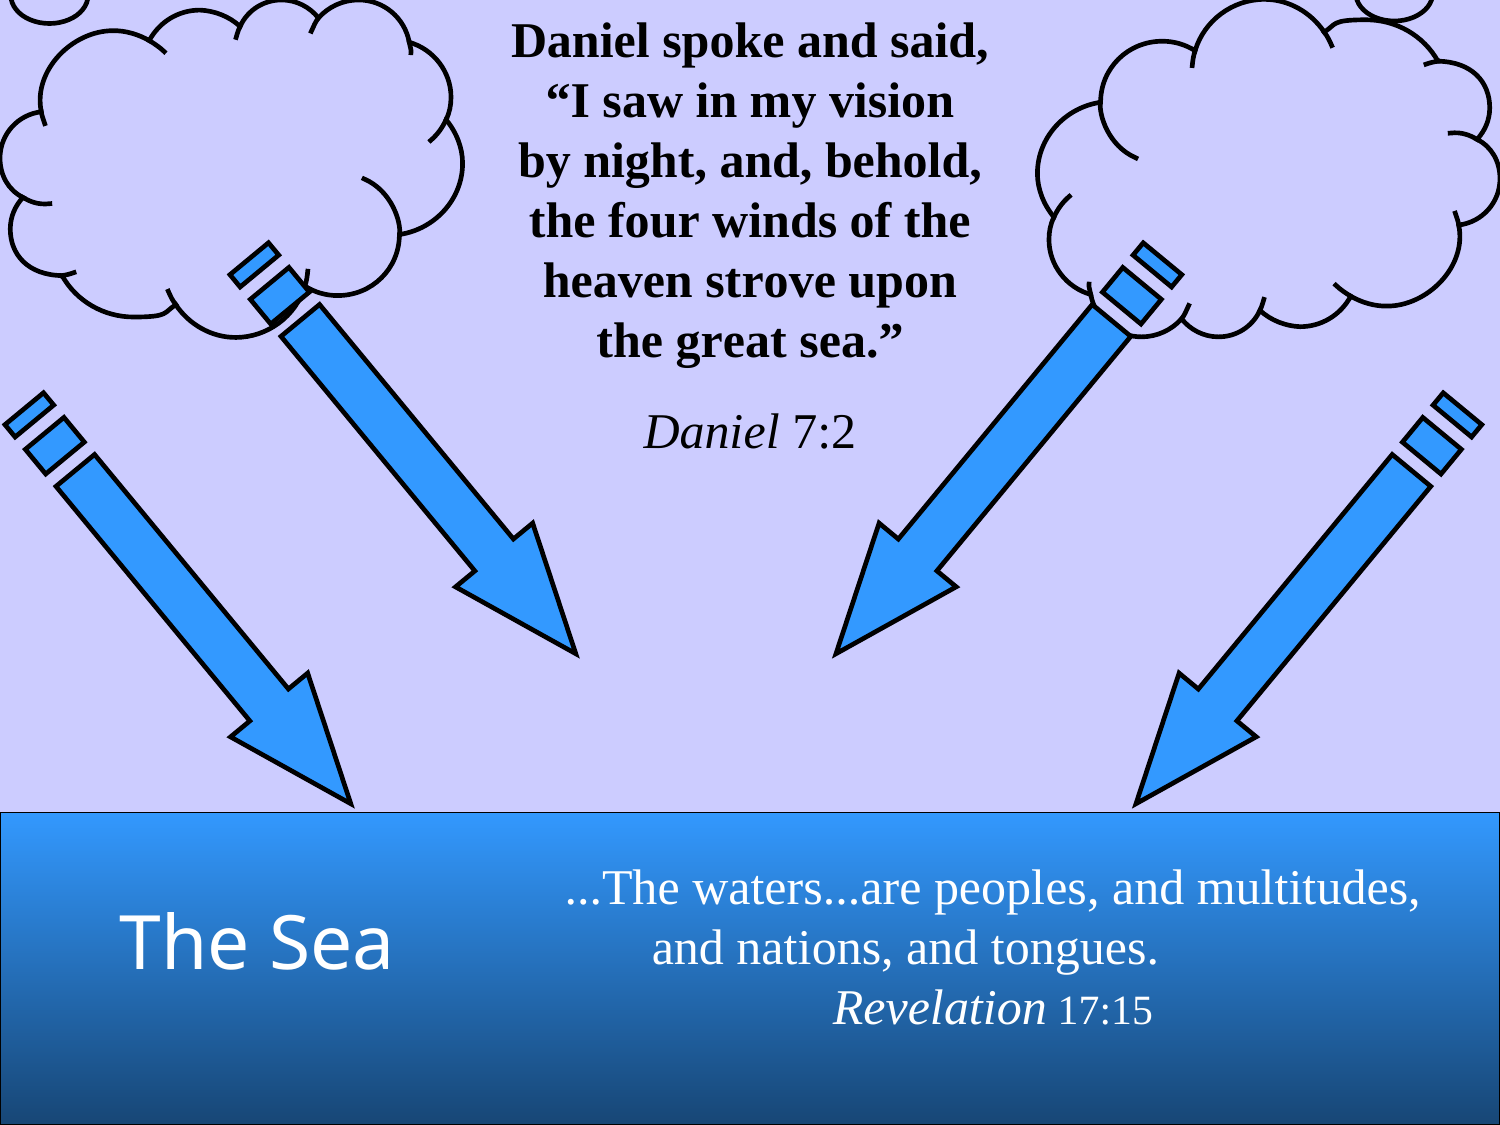

Daniel spoke and said,
“I saw in my vision
by night, and, behold,
the four winds of the heaven strove upon
the great sea.”
Daniel 7:2
...The waters...are peoples, and multitudes, and nations, and tongues. Revelation 17:15
The Sea